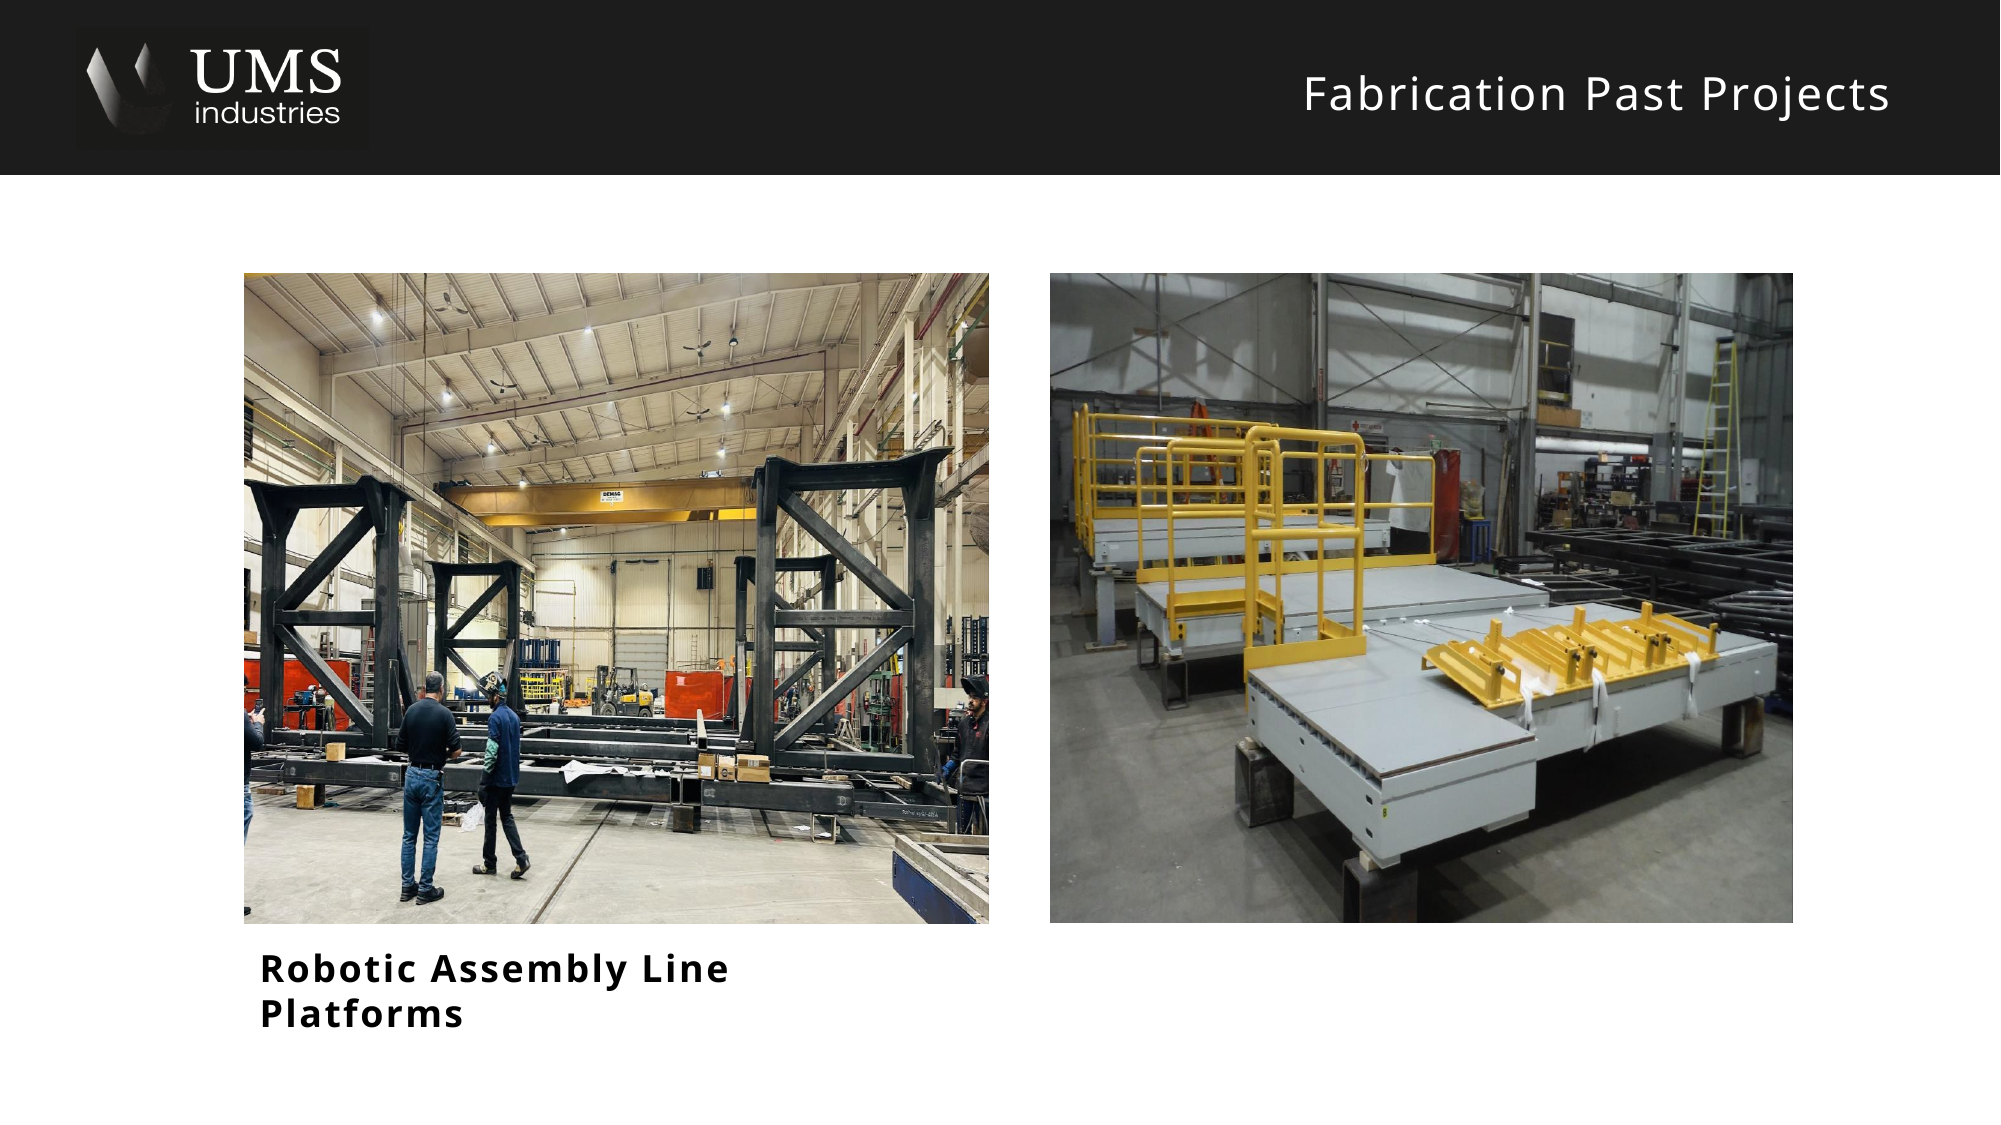

# FABRICATION PAST PROJECTS
Fabrication Past Projects
Robotic Assembly Line Platforms